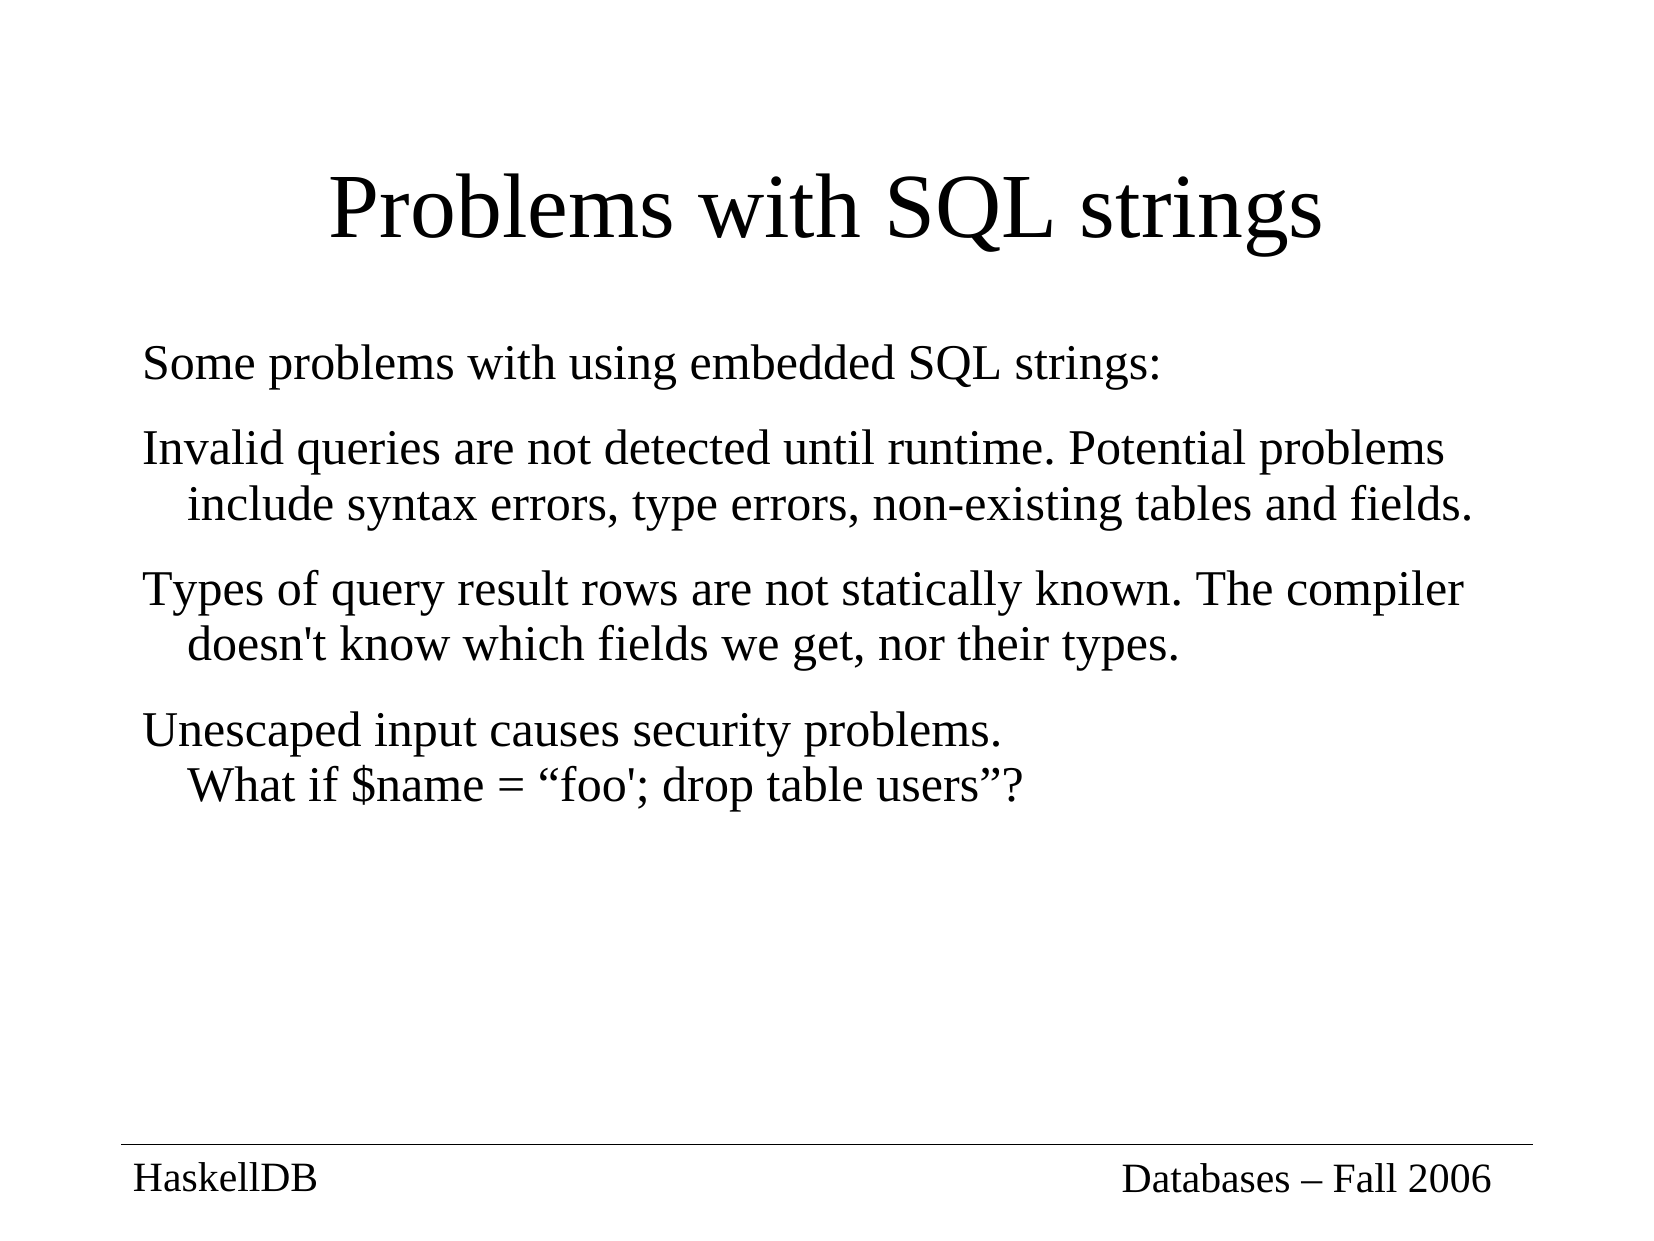

# Problems with SQL strings
Some problems with using embedded SQL strings:
Invalid queries are not detected until runtime. Potential problems include syntax errors, type errors, non-existing tables and fields.
Types of query result rows are not statically known. The compiler doesn't know which fields we get, nor their types.
Unescaped input causes security problems.
What if $name = “foo'; drop table users”?